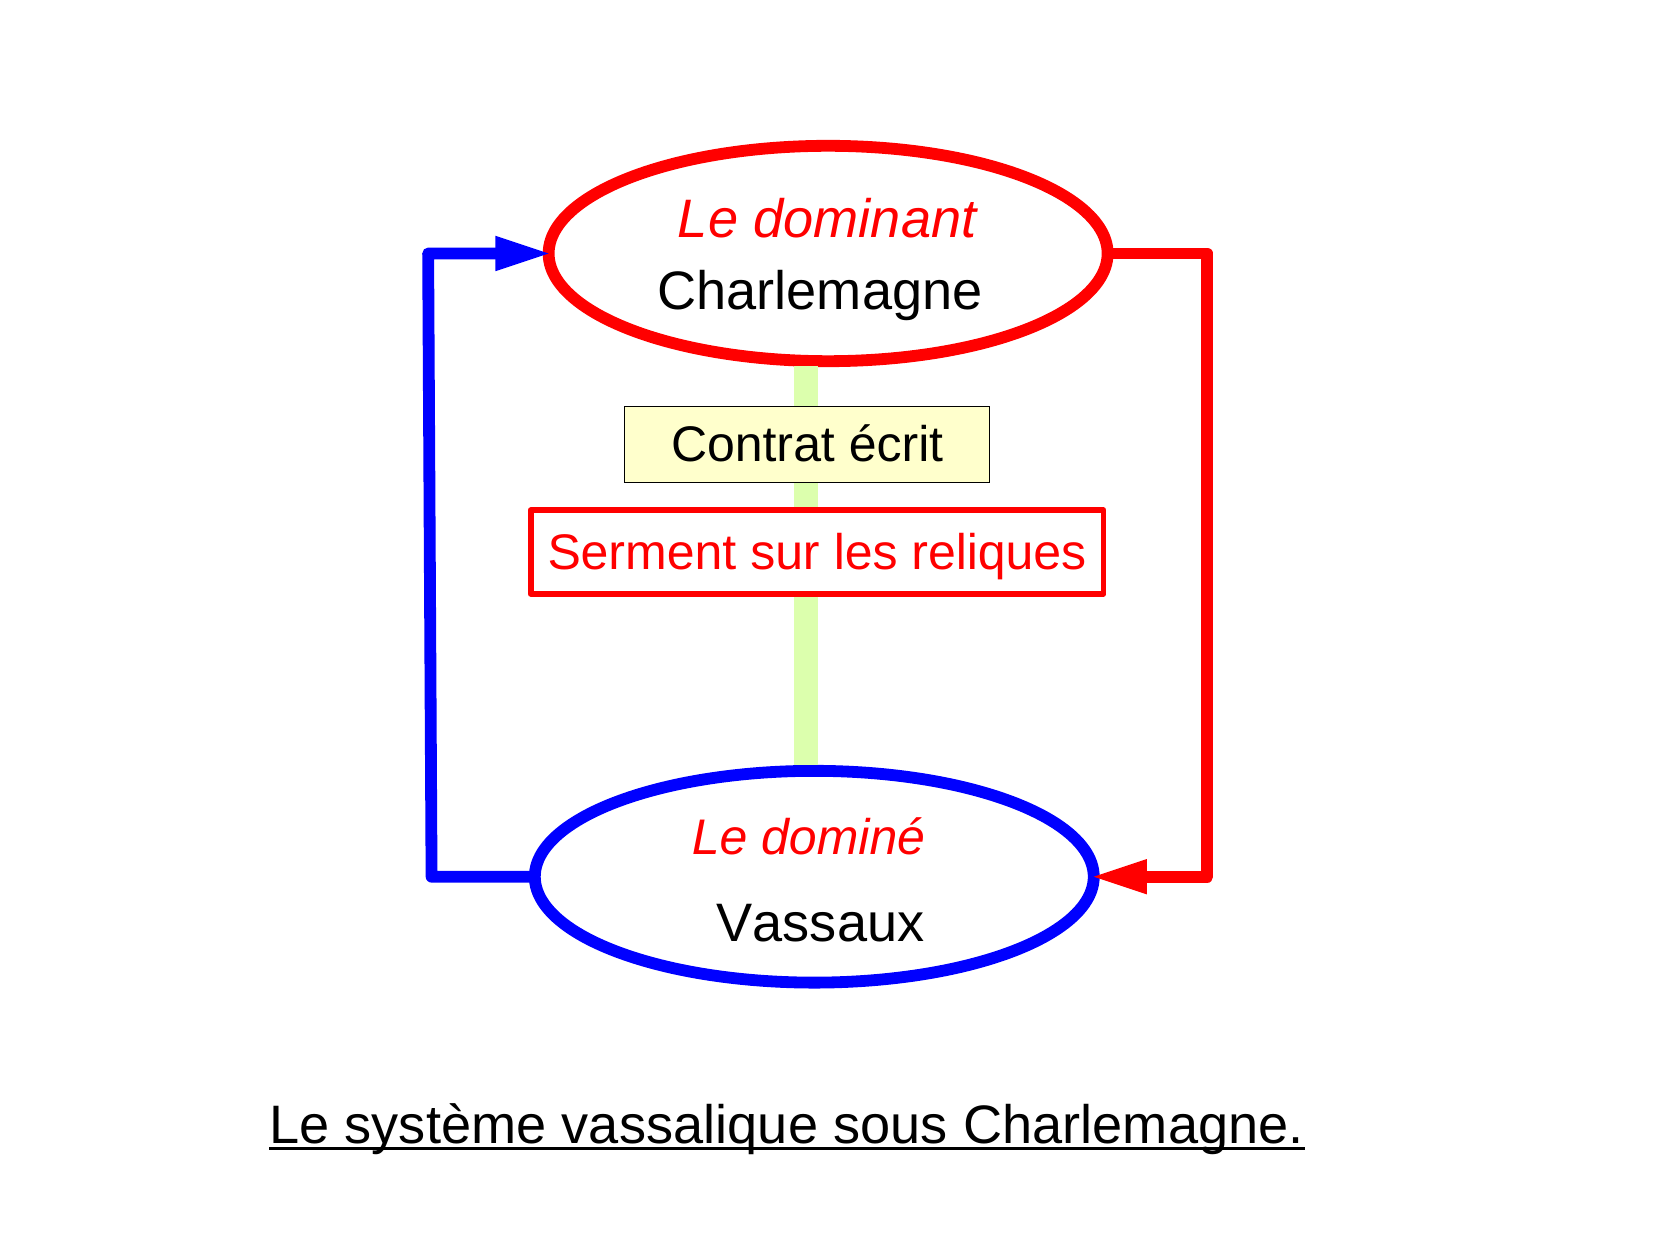

Le dominant
Charlemagne
Contrat écrit
Serment sur les reliques
Le dominé
Vassaux
Le système vassalique sous Charlemagne.